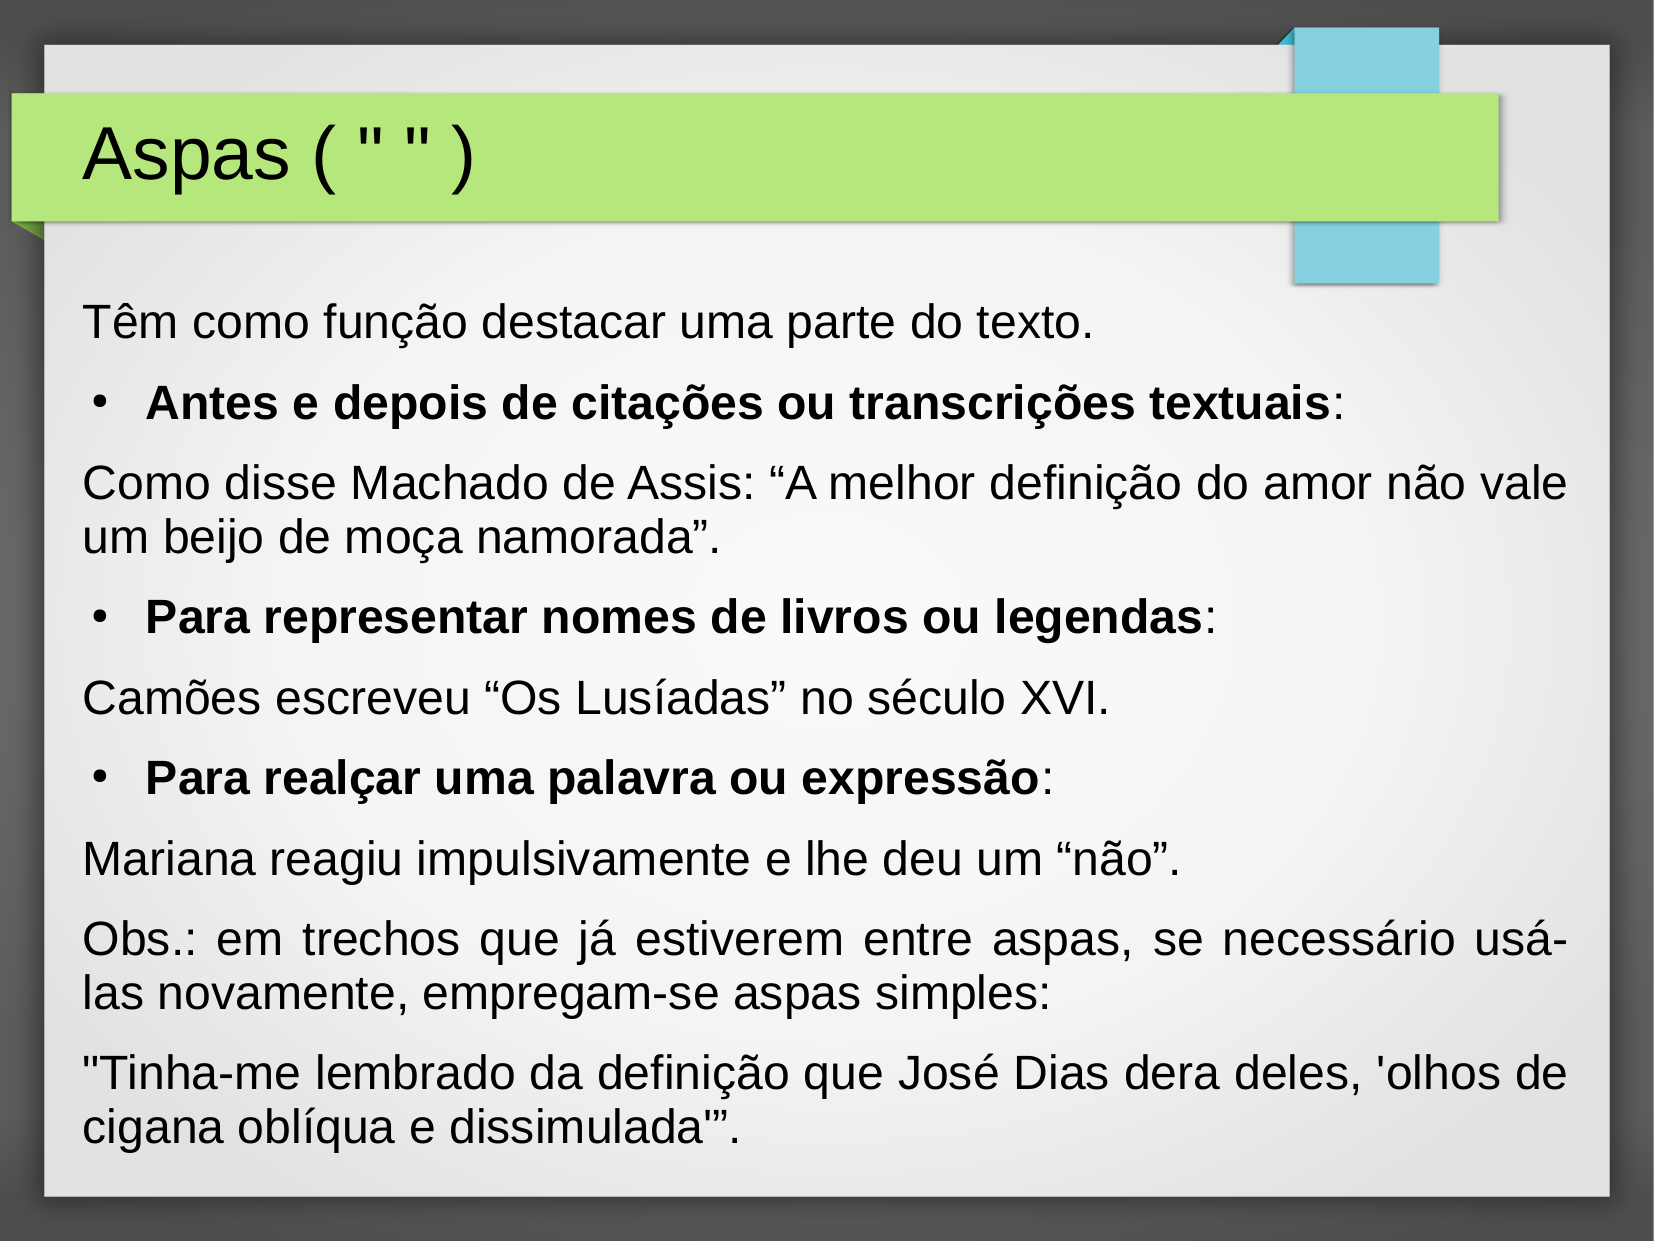

# Aspas ( " " )
Têm como função destacar uma parte do texto.
Antes e depois de citações ou transcrições textuais:
Como disse Machado de Assis: “A melhor definição do amor não vale um beijo de moça namorada”.
Para representar nomes de livros ou legendas:
Camões escreveu “Os Lusíadas” no século XVI.
Para realçar uma palavra ou expressão:
Mariana reagiu impulsivamente e lhe deu um “não”.
Obs.: em trechos que já estiverem entre aspas, se necessário usá-las novamente, empregam-se aspas simples:
"Tinha-me lembrado da definição que José Dias dera deles, 'olhos de cigana oblíqua e dissimulada'”.